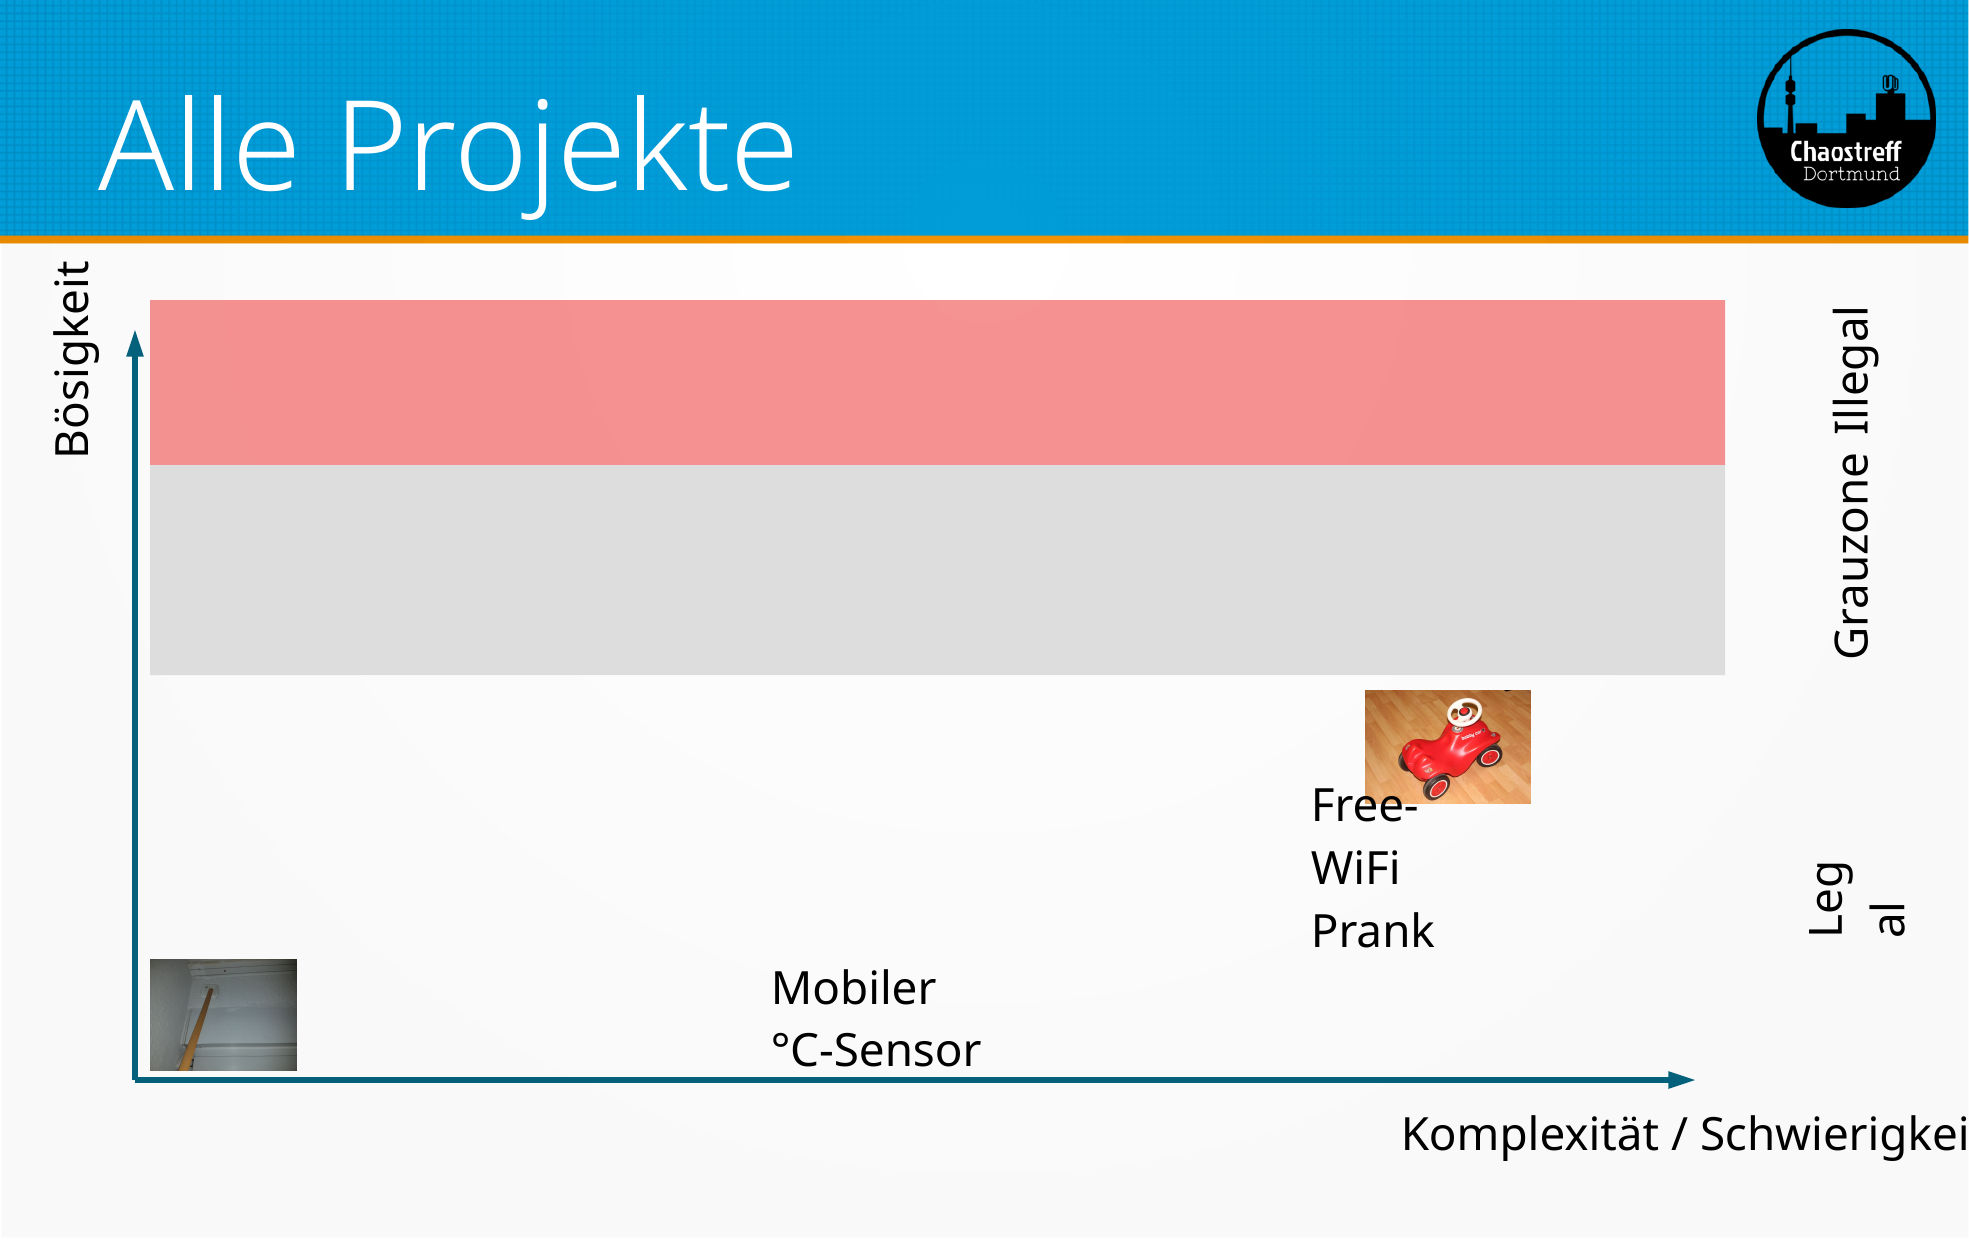

# Alle Projekte
Bösigkeit
Illegal
Grauzone
Free-WiFi Prank
Legal
Mobiler
°C-Sensor
Komplexität / Schwierigkeit